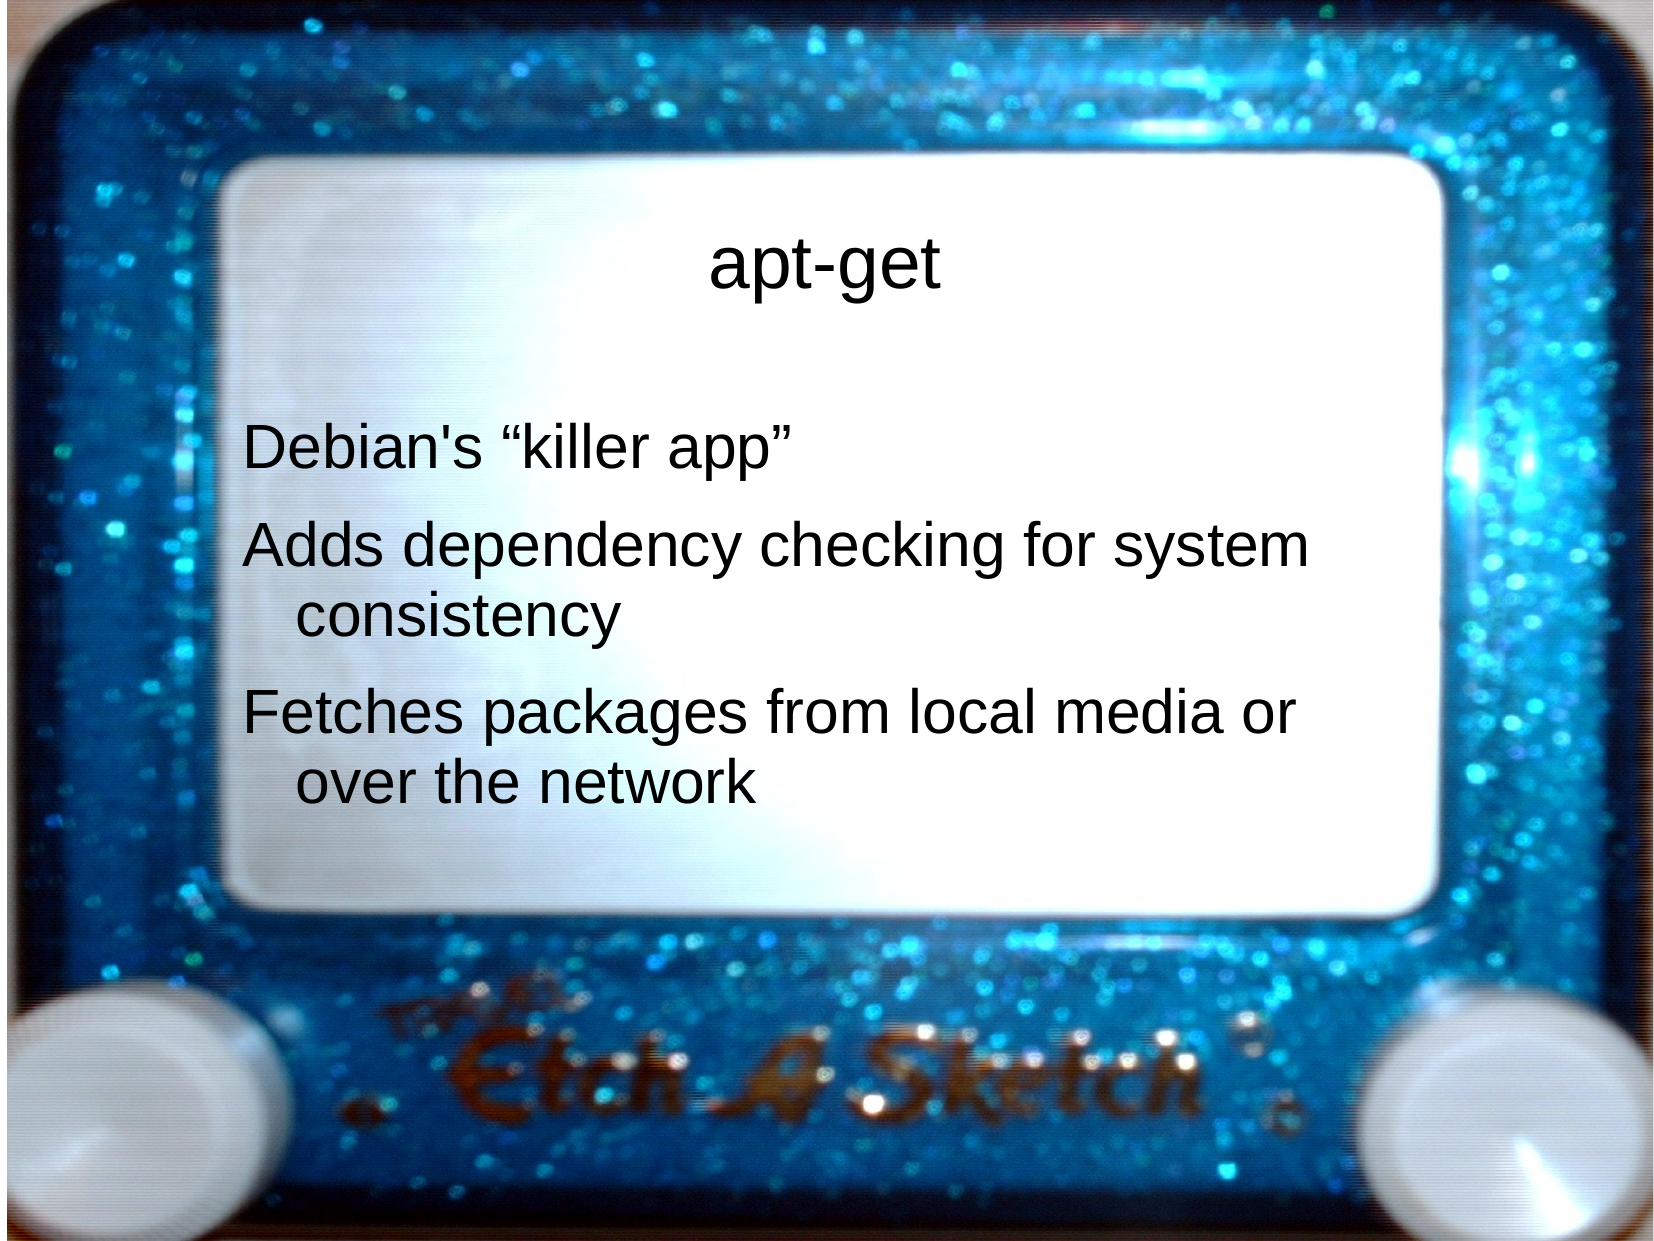

# apt-get
Debian's “killer app”
Adds dependency checking for system consistency
Fetches packages from local media or over the network